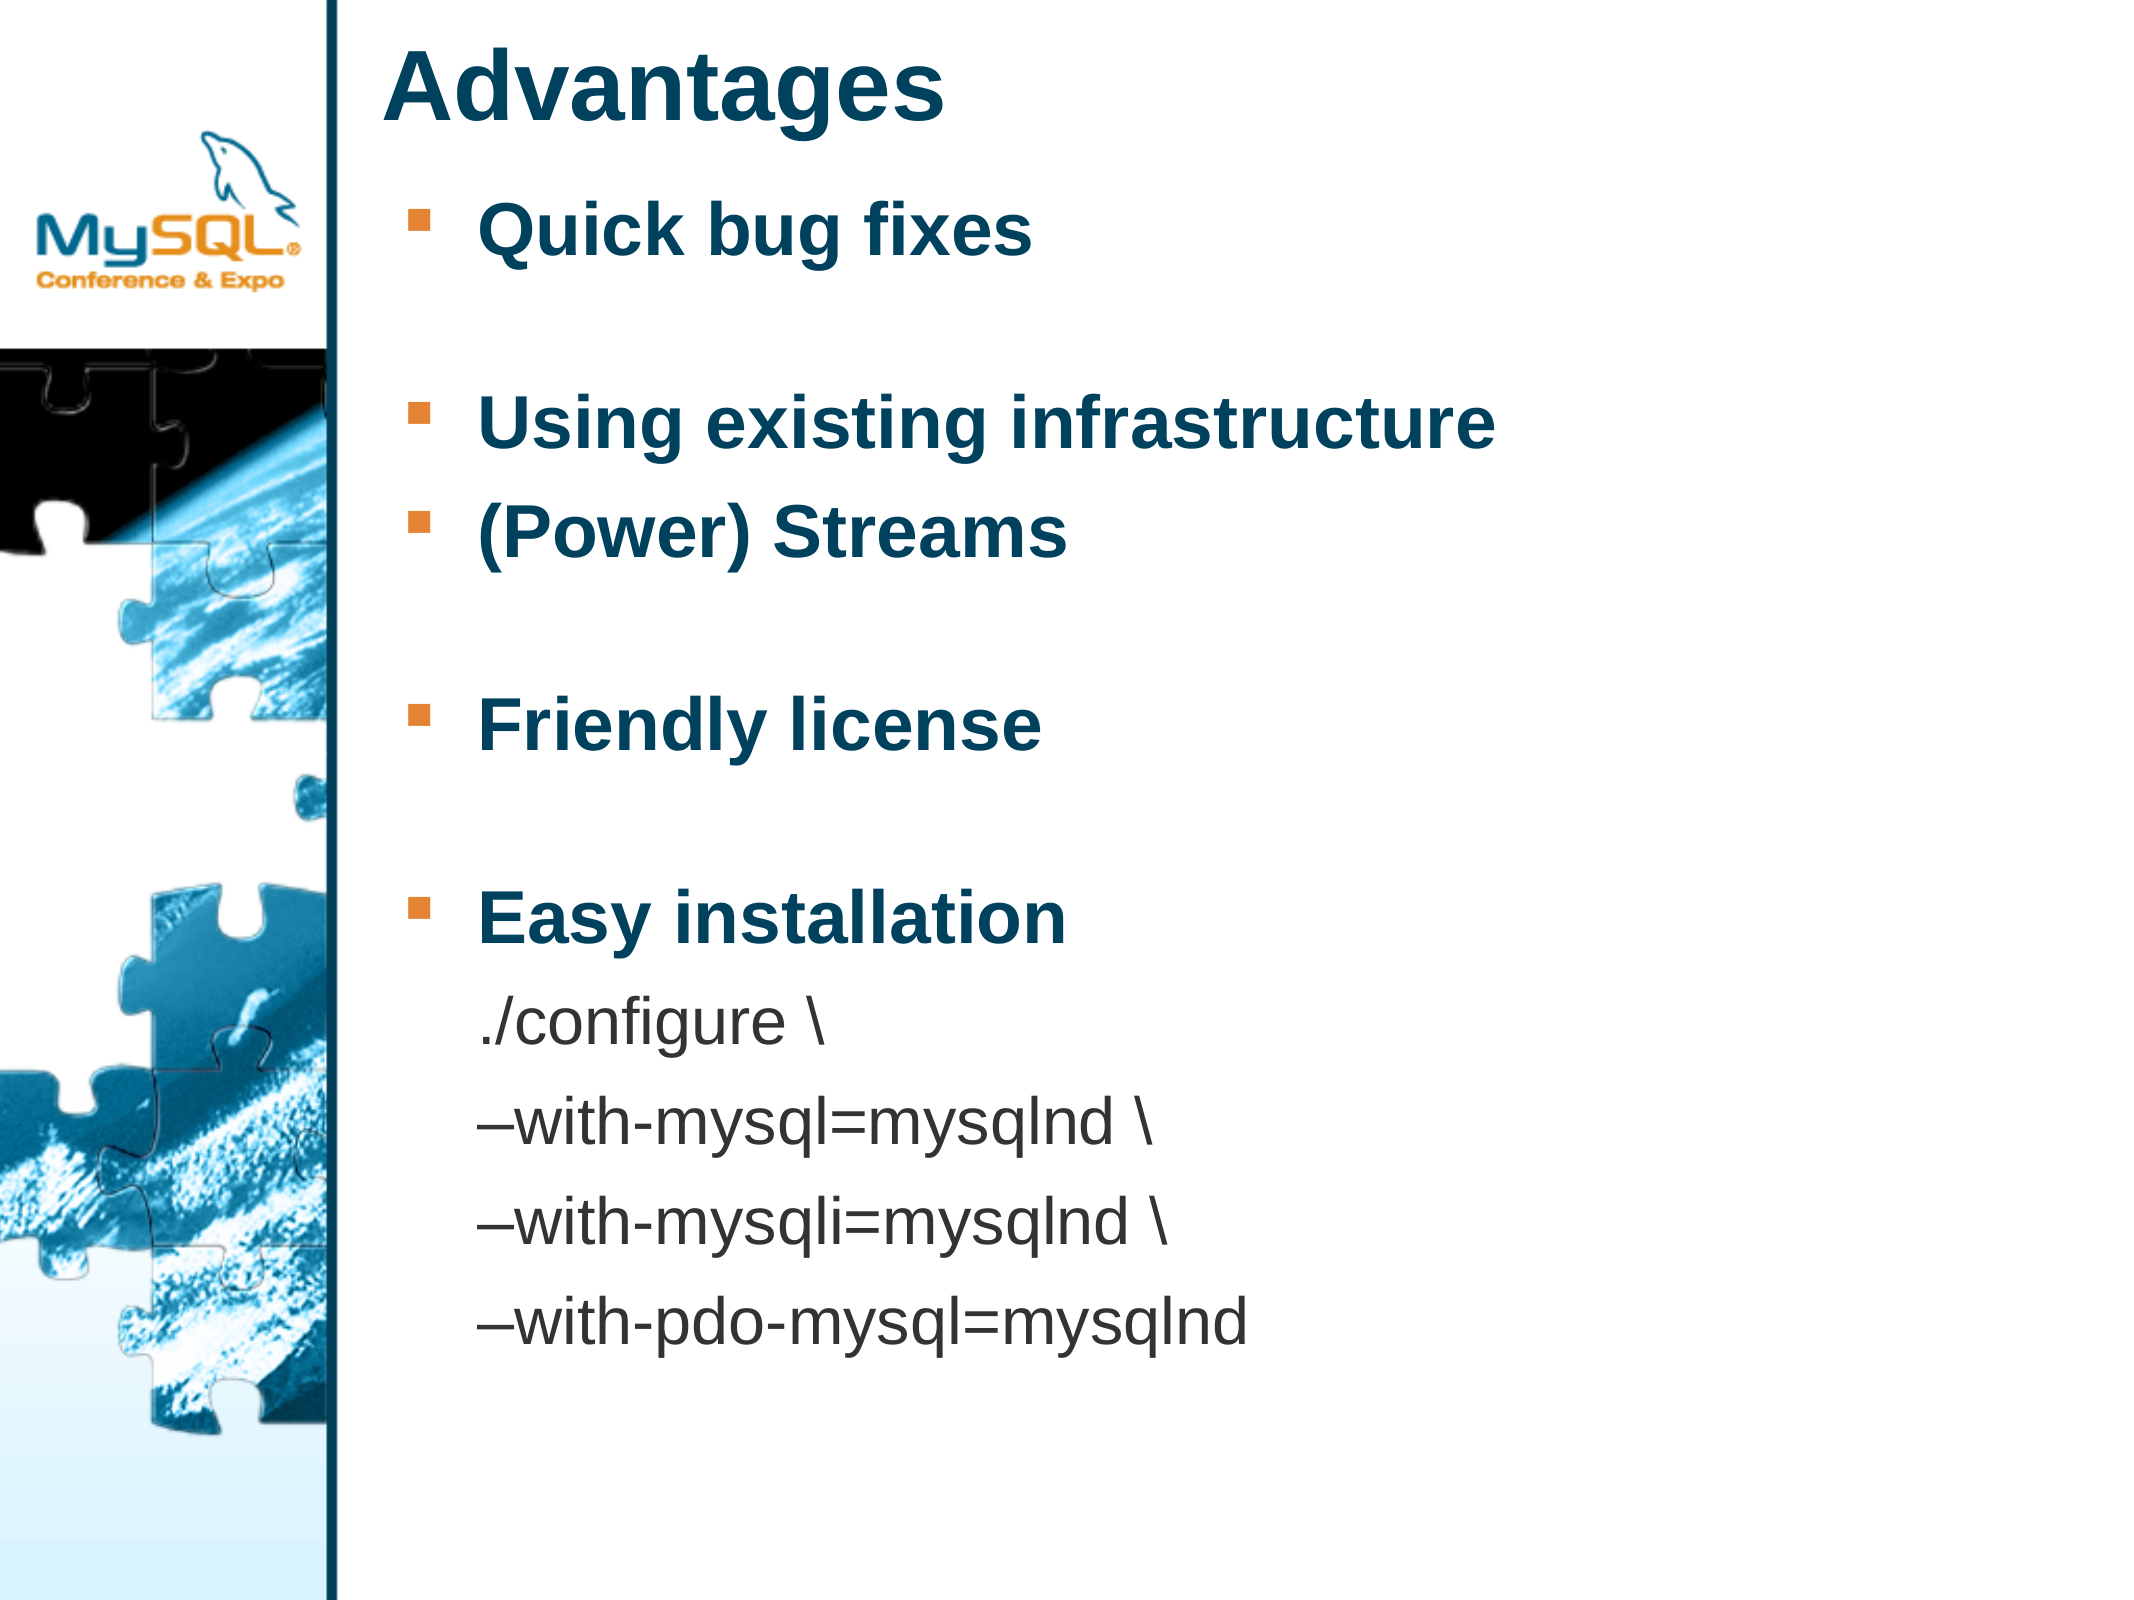

# Advantages
Quick bug fixes
Using existing infrastructure
(Power) Streams
Friendly license
Easy installation
./configure \
–with-mysql=mysqlnd \
–with-mysqli=mysqlnd \
–with-pdo-mysql=mysqlnd